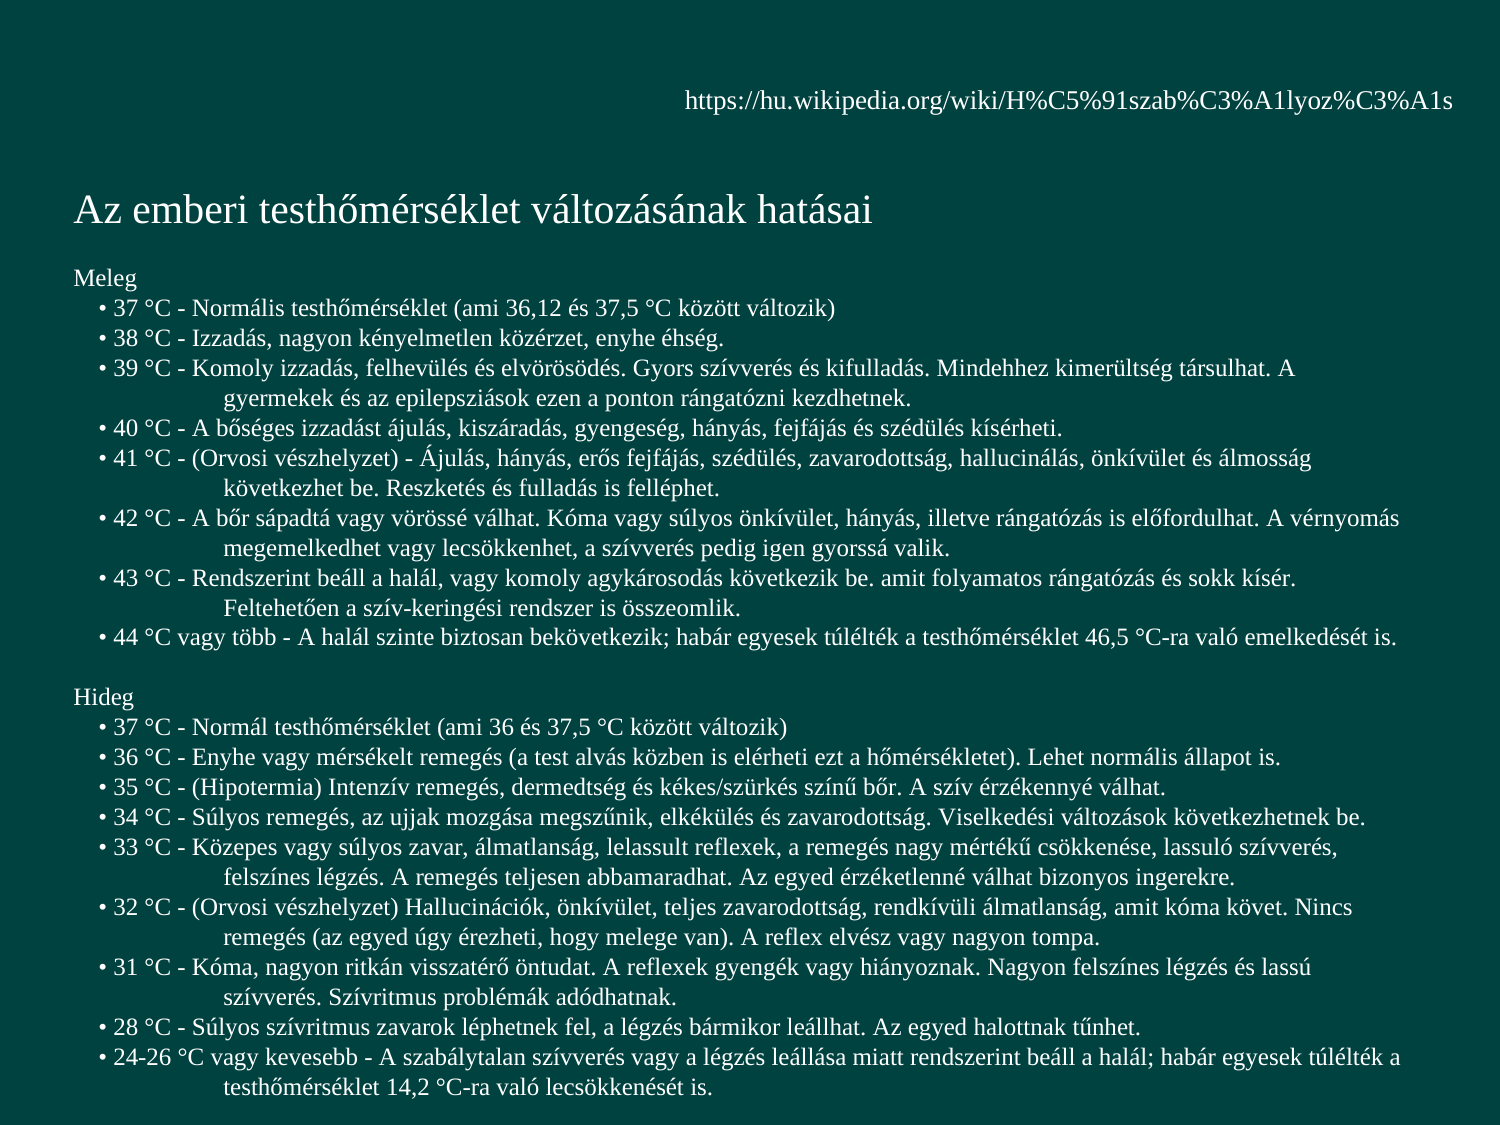

https://hu.wikipedia.org/wiki/H%C5%91szab%C3%A1lyoz%C3%A1s
Az emberi testhőmérséklet változásának hatásai
Meleg
 • 37 °C - Normális testhőmérséklet (ami 36,12 és 37,5 °C között változik)
 • 38 °C - Izzadás, nagyon kényelmetlen közérzet, enyhe éhség.
 • 39 °C - Komoly izzadás, felhevülés és elvörösödés. Gyors szívverés és kifulladás. Mindehhez kimerültség társulhat. A 	gyermekek és az epilepsziások ezen a ponton rángatózni kezdhetnek.
 • 40 °C - A bőséges izzadást ájulás, kiszáradás, gyengeség, hányás, fejfájás és szédülés kísérheti.
 • 41 °C - (Orvosi vészhelyzet) - Ájulás, hányás, erős fejfájás, szédülés, zavarodottság, hallucinálás, önkívület és álmosság 	következhet be. Reszketés és fulladás is felléphet.
 • 42 °C - A bőr sápadtá vagy vörössé válhat. Kóma vagy súlyos önkívület, hányás, illetve rángatózás is előfordulhat. A vérnyomás 	megemelkedhet vagy lecsökkenhet, a szívverés pedig igen gyorssá valik.
 • 43 °C - Rendszerint beáll a halál, vagy komoly agykárosodás következik be. amit folyamatos rángatózás és sokk kísér. 	Feltehetően a szív-keringési rendszer is összeomlik.
 • 44 °C vagy több - A halál szinte biztosan bekövetkezik; habár egyesek túlélték a testhőmérséklet 46,5 °C-ra való emelkedését is.
Hideg
 • 37 °C - Normál testhőmérséklet (ami 36 és 37,5 °C között változik)
 • 36 °C - Enyhe vagy mérsékelt remegés (a test alvás közben is elérheti ezt a hőmérsékletet). Lehet normális állapot is.
 • 35 °C - (Hipotermia) Intenzív remegés, dermedtség és kékes/szürkés színű bőr. A szív érzékennyé válhat.
 • 34 °C - Súlyos remegés, az ujjak mozgása megszűnik, elkékülés és zavarodottság. Viselkedési változások következhetnek be.
 • 33 °C - Közepes vagy súlyos zavar, álmatlanság, lelassult reflexek, a remegés nagy mértékű csökkenése, lassuló szívverés, 	felszínes légzés. A remegés teljesen abbamaradhat. Az egyed érzéketlenné válhat bizonyos ingerekre.
 • 32 °C - (Orvosi vészhelyzet) Hallucinációk, önkívület, teljes zavarodottság, rendkívüli álmatlanság, amit kóma követ. Nincs 	remegés (az egyed úgy érezheti, hogy melege van). A reflex elvész vagy nagyon tompa.
 • 31 °C - Kóma, nagyon ritkán visszatérő öntudat. A reflexek gyengék vagy hiányoznak. Nagyon felszínes légzés és lassú 	szívverés. Szívritmus problémák adódhatnak.
 • 28 °C - Súlyos szívritmus zavarok léphetnek fel, a légzés bármikor leállhat. Az egyed halottnak tűnhet.
 • 24-26 °C vagy kevesebb - A szabálytalan szívverés vagy a légzés leállása miatt rendszerint beáll a halál; habár egyesek túlélték a 	testhőmérséklet 14,2 °C-ra való lecsökkenését is.